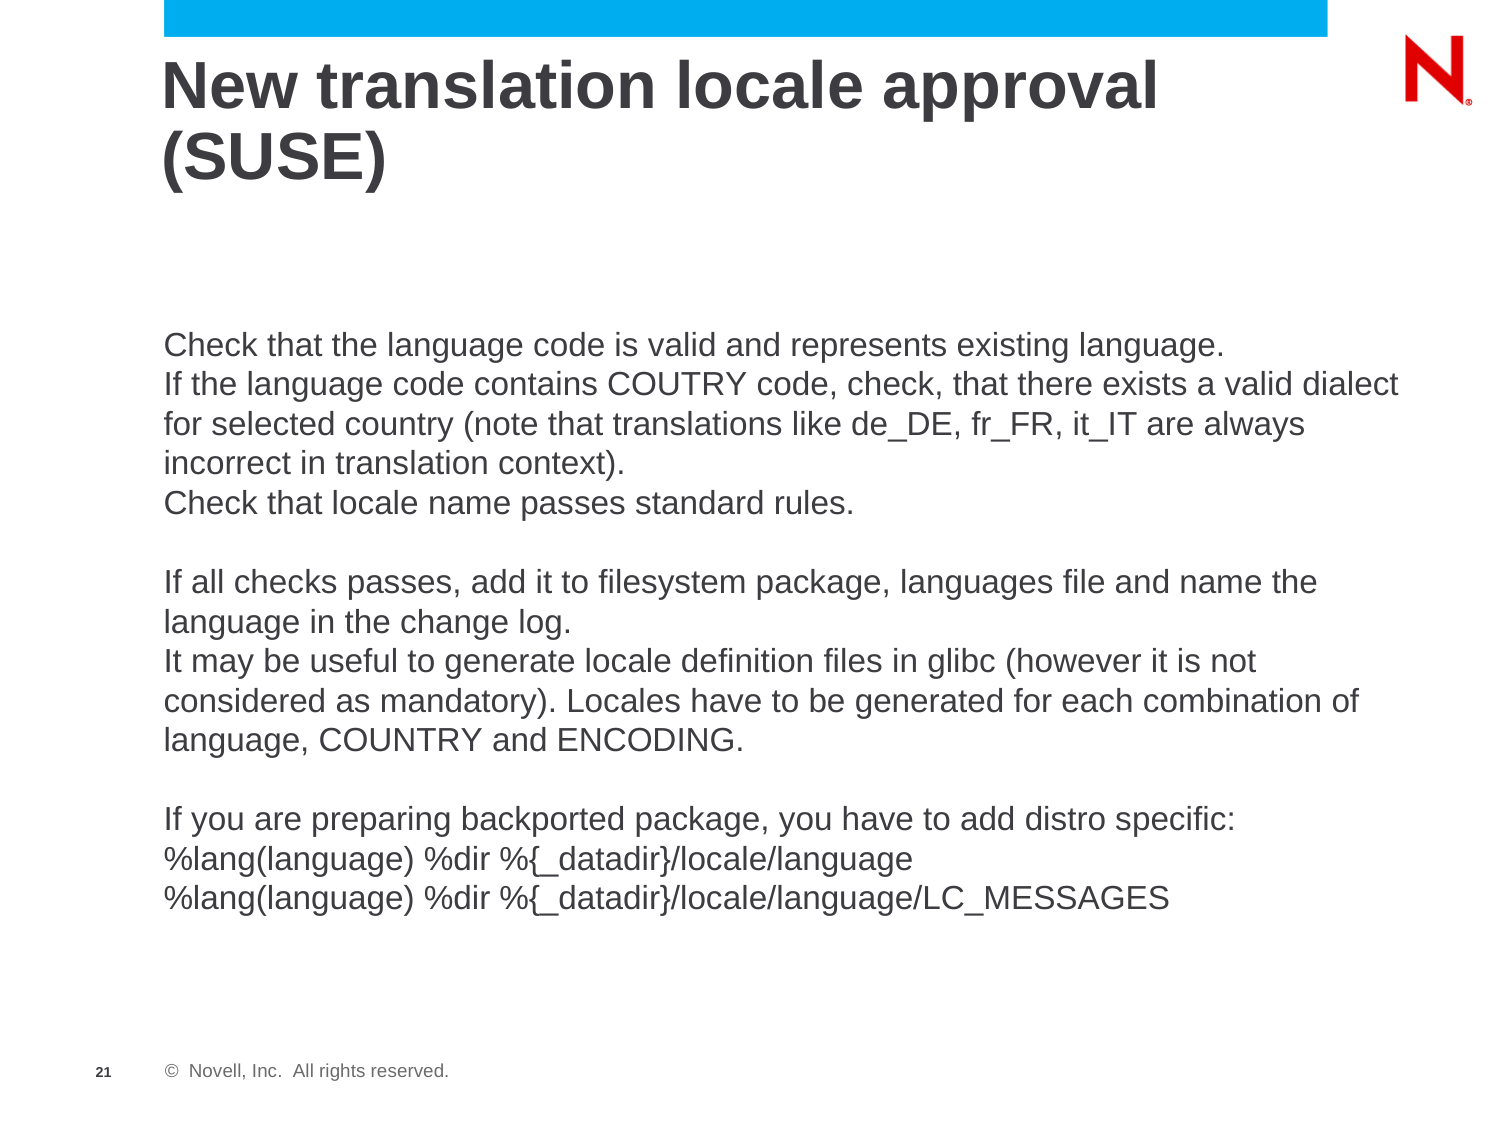

# New translation locale approval (SUSE)
Check that the language code is valid and represents existing language.
If the language code contains COUTRY code, check, that there exists a valid dialect for selected country (note that translations like de_DE, fr_FR, it_IT are always incorrect in translation context).
Check that locale name passes standard rules.
If all checks passes, add it to filesystem package, languages file and name the language in the change log.
It may be useful to generate locale definition files in glibc (however it is not considered as mandatory). Locales have to be generated for each combination of language, COUNTRY and ENCODING.
If you are preparing backported package, you have to add distro specific:
%lang(language) %dir %{_datadir}/locale/language
%lang(language) %dir %{_datadir}/locale/language/LC_MESSAGES